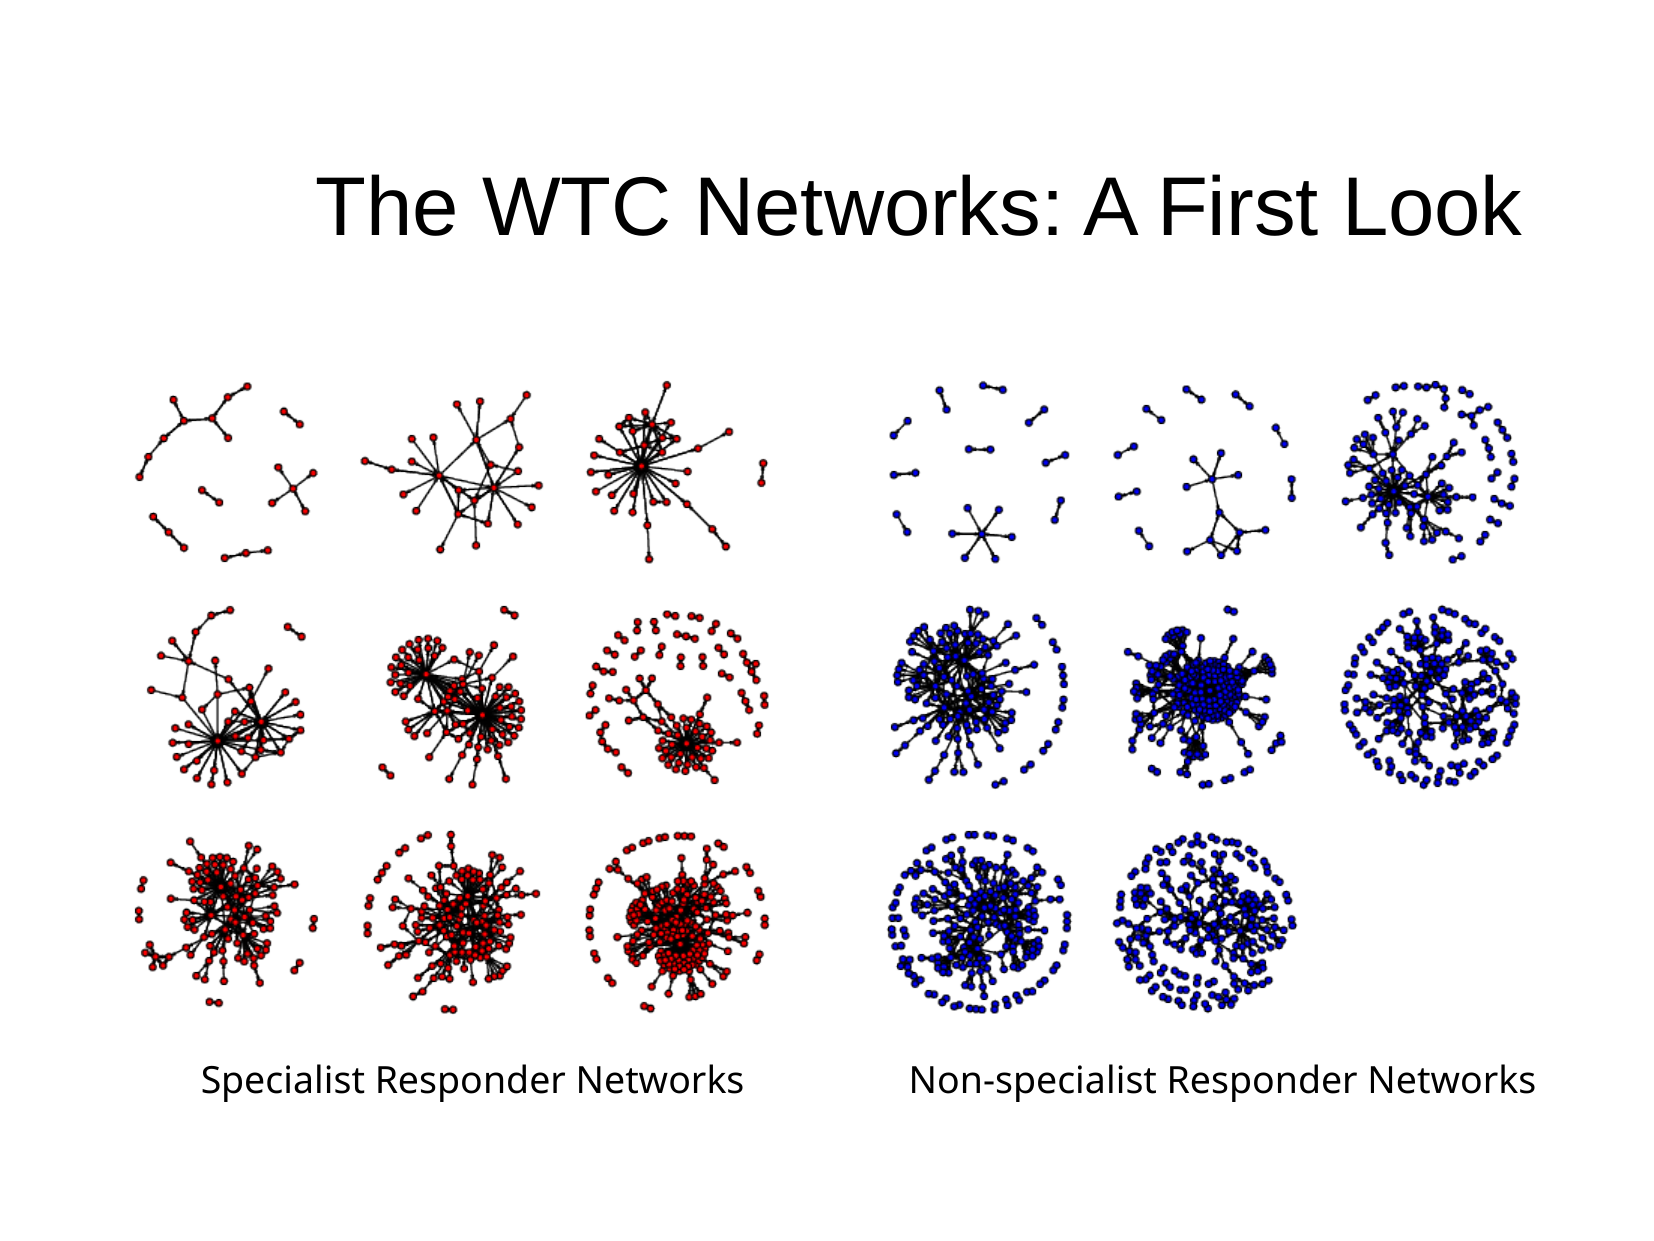

# The WTC Networks: A First Look
Specialist Responder Networks
Non-specialist Responder Networks